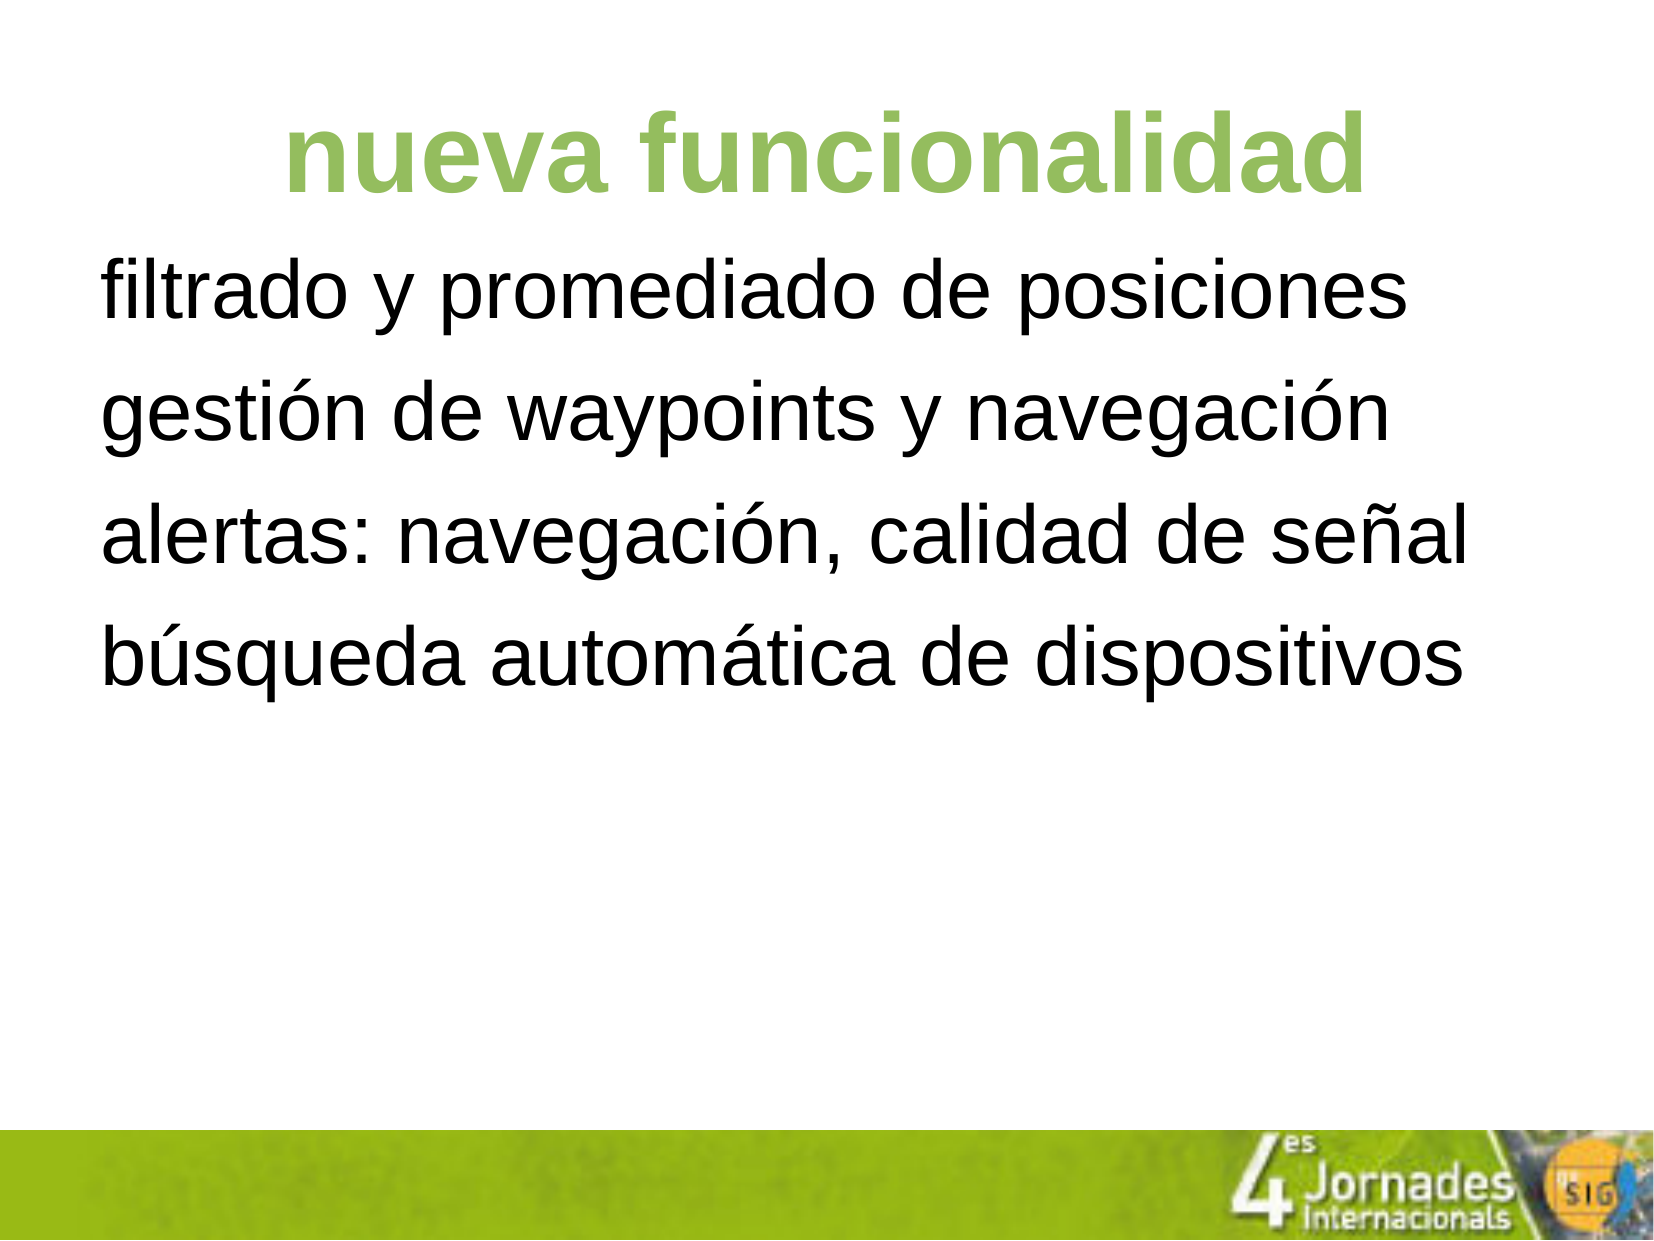

# nueva funcionalidad
filtrado y promediado de posiciones
gestión de waypoints y navegación
alertas: navegación, calidad de señal
búsqueda automática de dispositivos